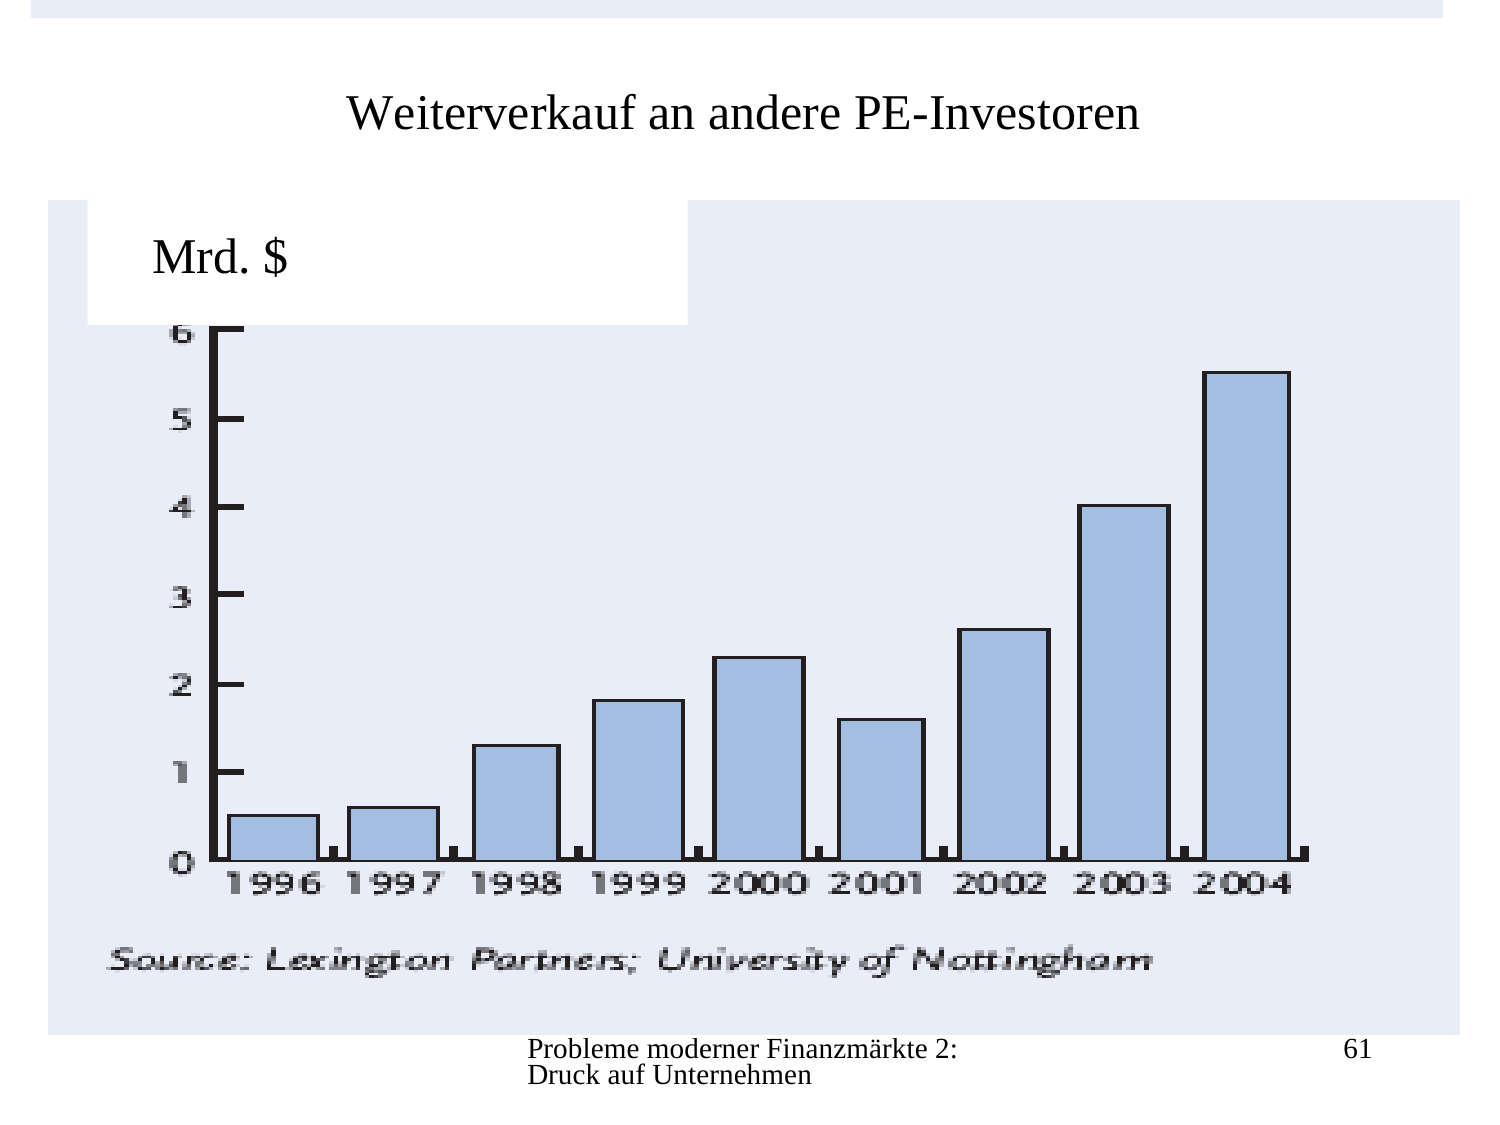

Weiterverkauf an andere PE-Investoren
 Mrd. $
Probleme moderner Finanzmärkte 2: Druck auf Unternehmen
61